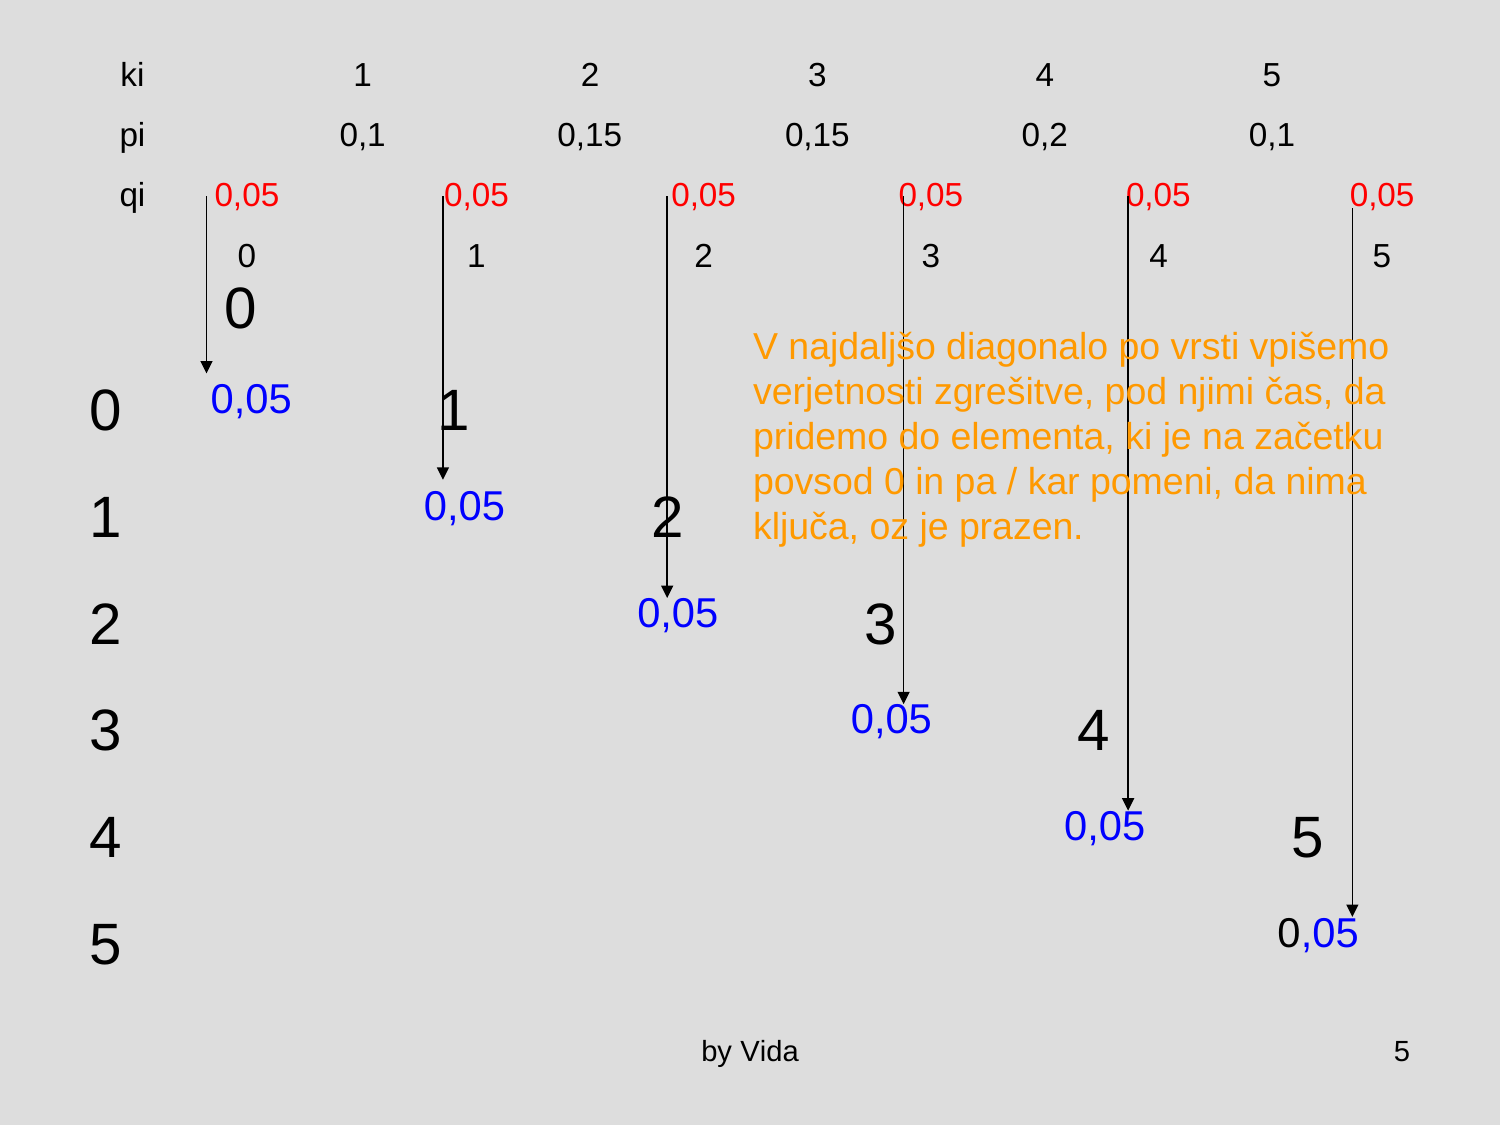

| ki | | 1 | | 2 | | 3 | | 4 | | 5 | |
| --- | --- | --- | --- | --- | --- | --- | --- | --- | --- | --- | --- |
| pi | | 0,1 | | 0,15 | | 0,15 | | 0,2 | | 0,1 | |
| qi | 0,05 | | 0,05 | | 0,05 | | 0,05 | | 0,05 | | 0,05 |
| | 0 | | 1 | | 2 | | 3 | | 4 | | 5 |
| | 0 | | | | | |
| --- | --- | --- | --- | --- | --- | --- |
| 0 | 0,05 | 1 | | | | |
| 1 | | 0,05 | 2 | | | |
| 2 | | | 0,05 | 3 | | |
| 3 | | | | 0,05 | 4 | |
| 4 | | | | | 0,05 | 5 |
| 5 | | | | | | 0,05 |
V najdaljšo diagonalo po vrsti vpišemo verjetnosti zgrešitve, pod njimi čas, da pridemo do elementa, ki je na začetku povsod 0 in pa / kar pomeni, da nima ključa, oz je prazen.
by Vida